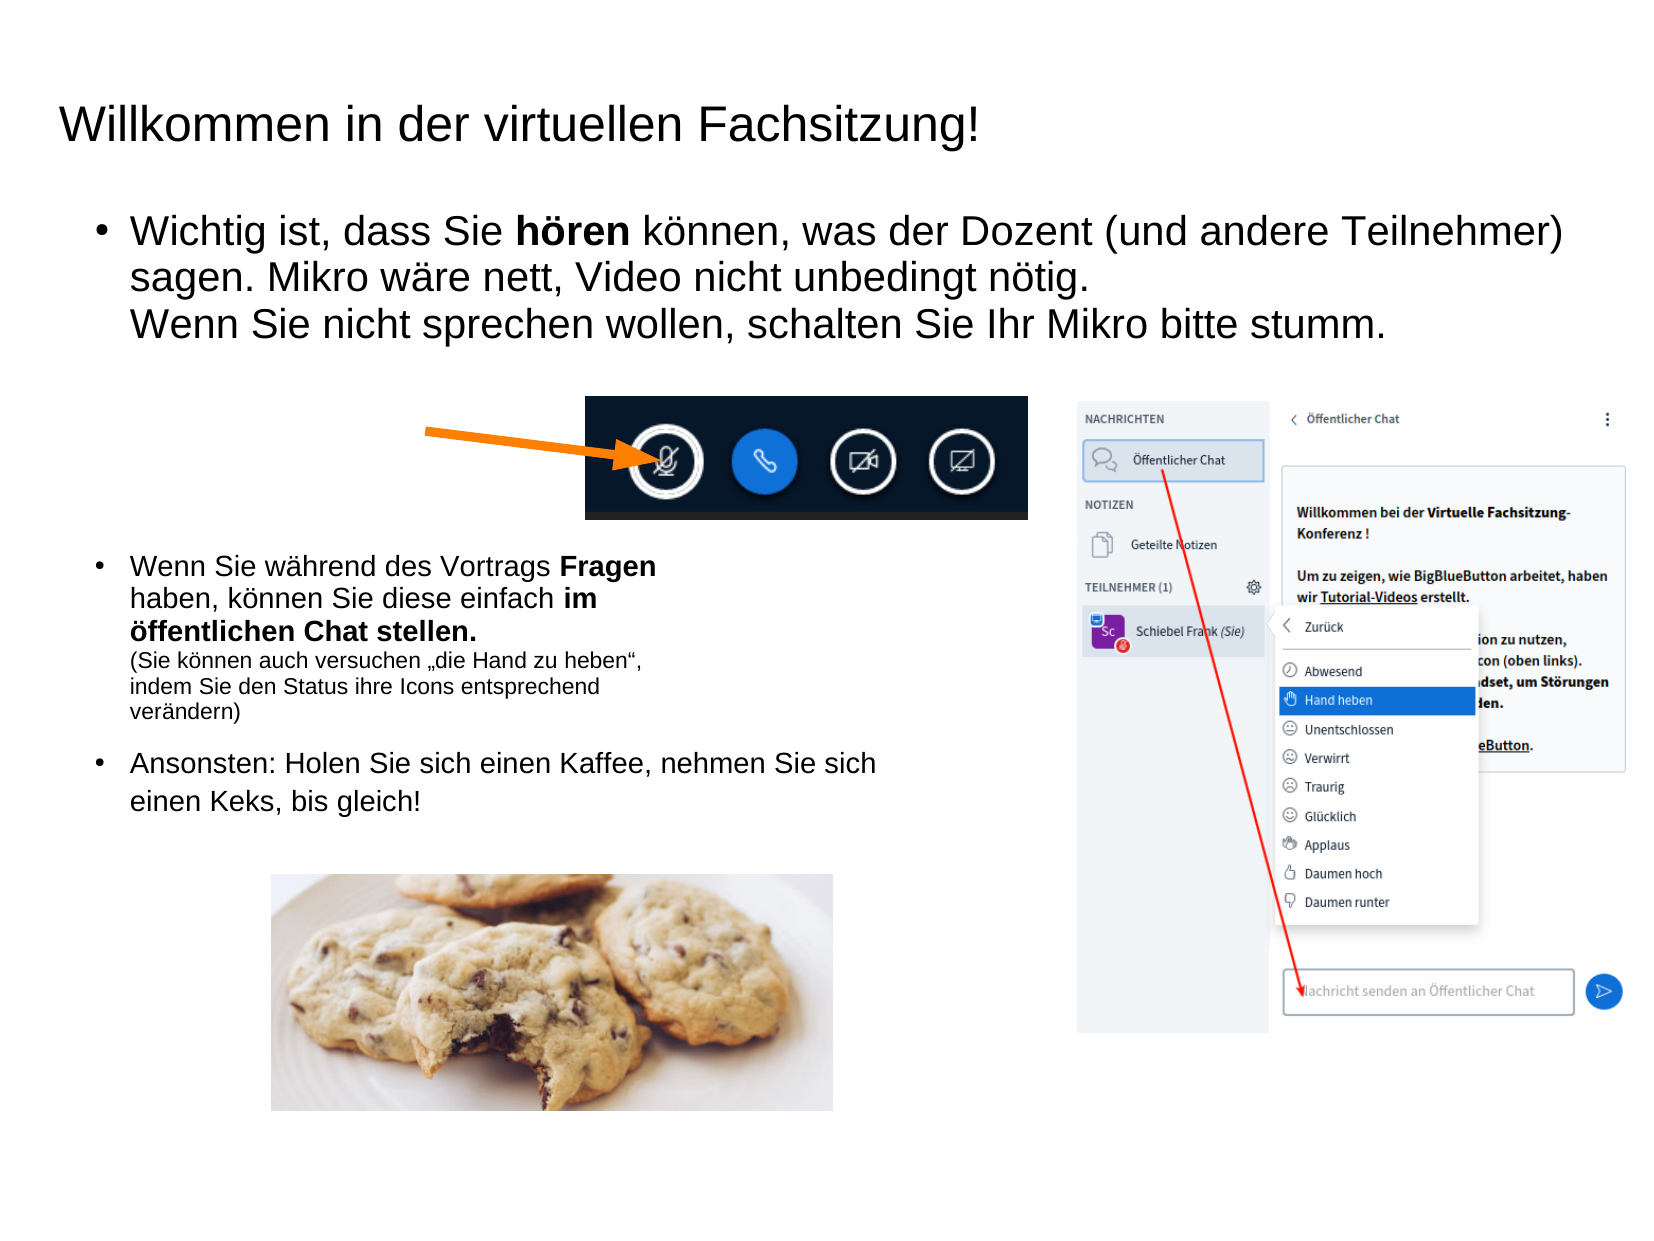

Willkommen in der virtuellen Fachsitzung!
Wichtig ist, dass Sie hören können, was der Dozent (und andere Teilnehmer) sagen. Mikro wäre nett, Video nicht unbedingt nötig.
Wenn Sie nicht sprechen wollen, schalten Sie Ihr Mikro bitte stumm.
Wenn Sie während des Vortrags Fragen
haben, können Sie diese einfach im
öffentlichen Chat stellen.
(Sie können auch versuchen „die Hand zu heben“,
indem Sie den Status ihre Icons entsprechend
verändern)
Ansonsten: Holen Sie sich einen Kaffee, nehmen Sie sich
einen Keks, bis gleich!